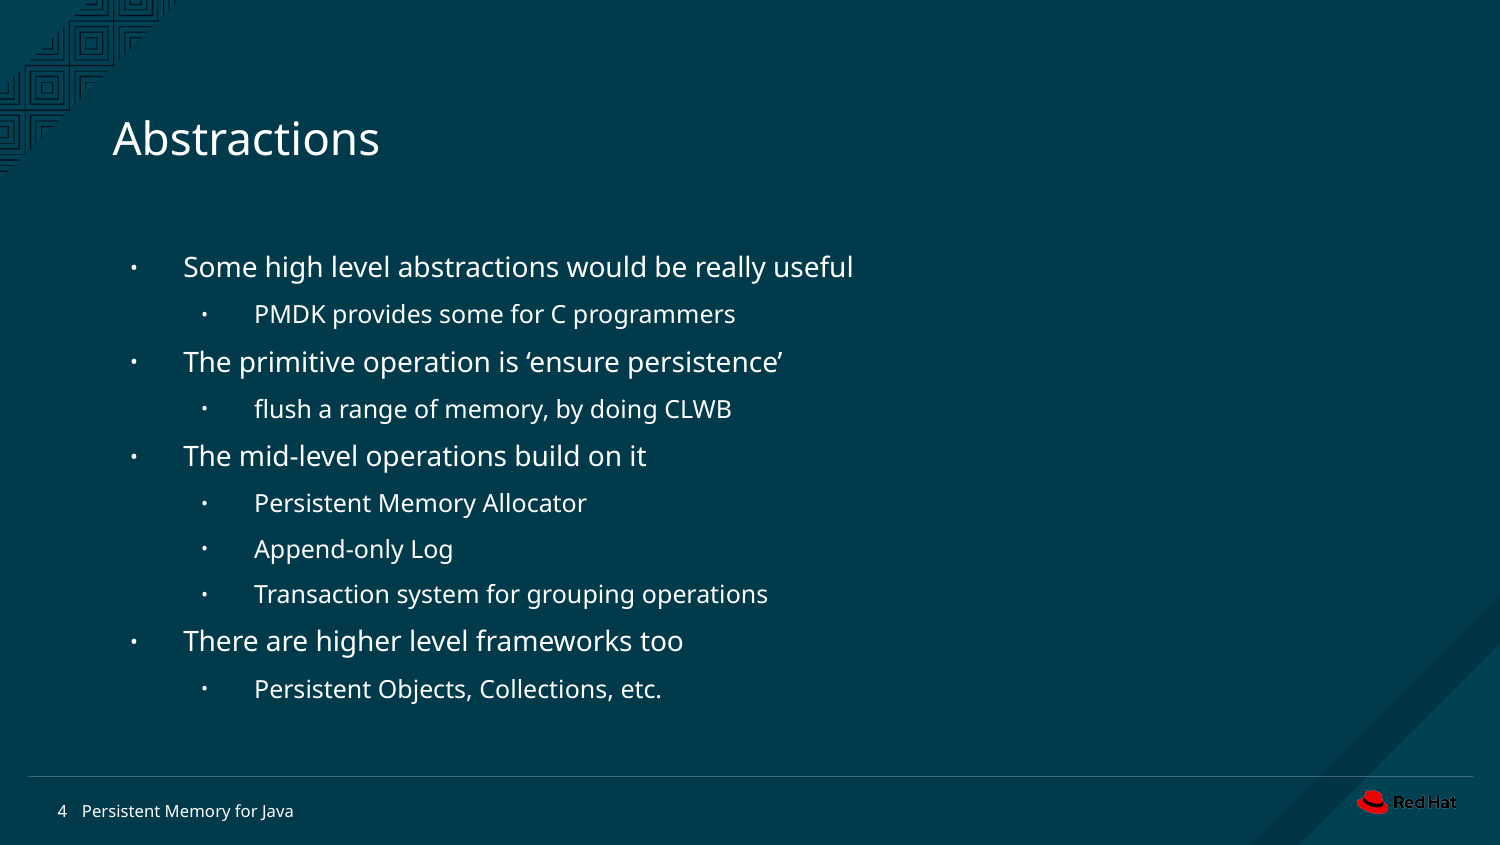

# Abstractions
Some high level abstractions would be really useful
PMDK provides some for C programmers
The primitive operation is ‘ensure persistence’
flush a range of memory, by doing CLWB
The mid-level operations build on it
Persistent Memory Allocator
Append-only Log
Transaction system for grouping operations
There are higher level frameworks too
Persistent Objects, Collections, etc.
4
INSERT DESIGNATOR, IF NEEDED